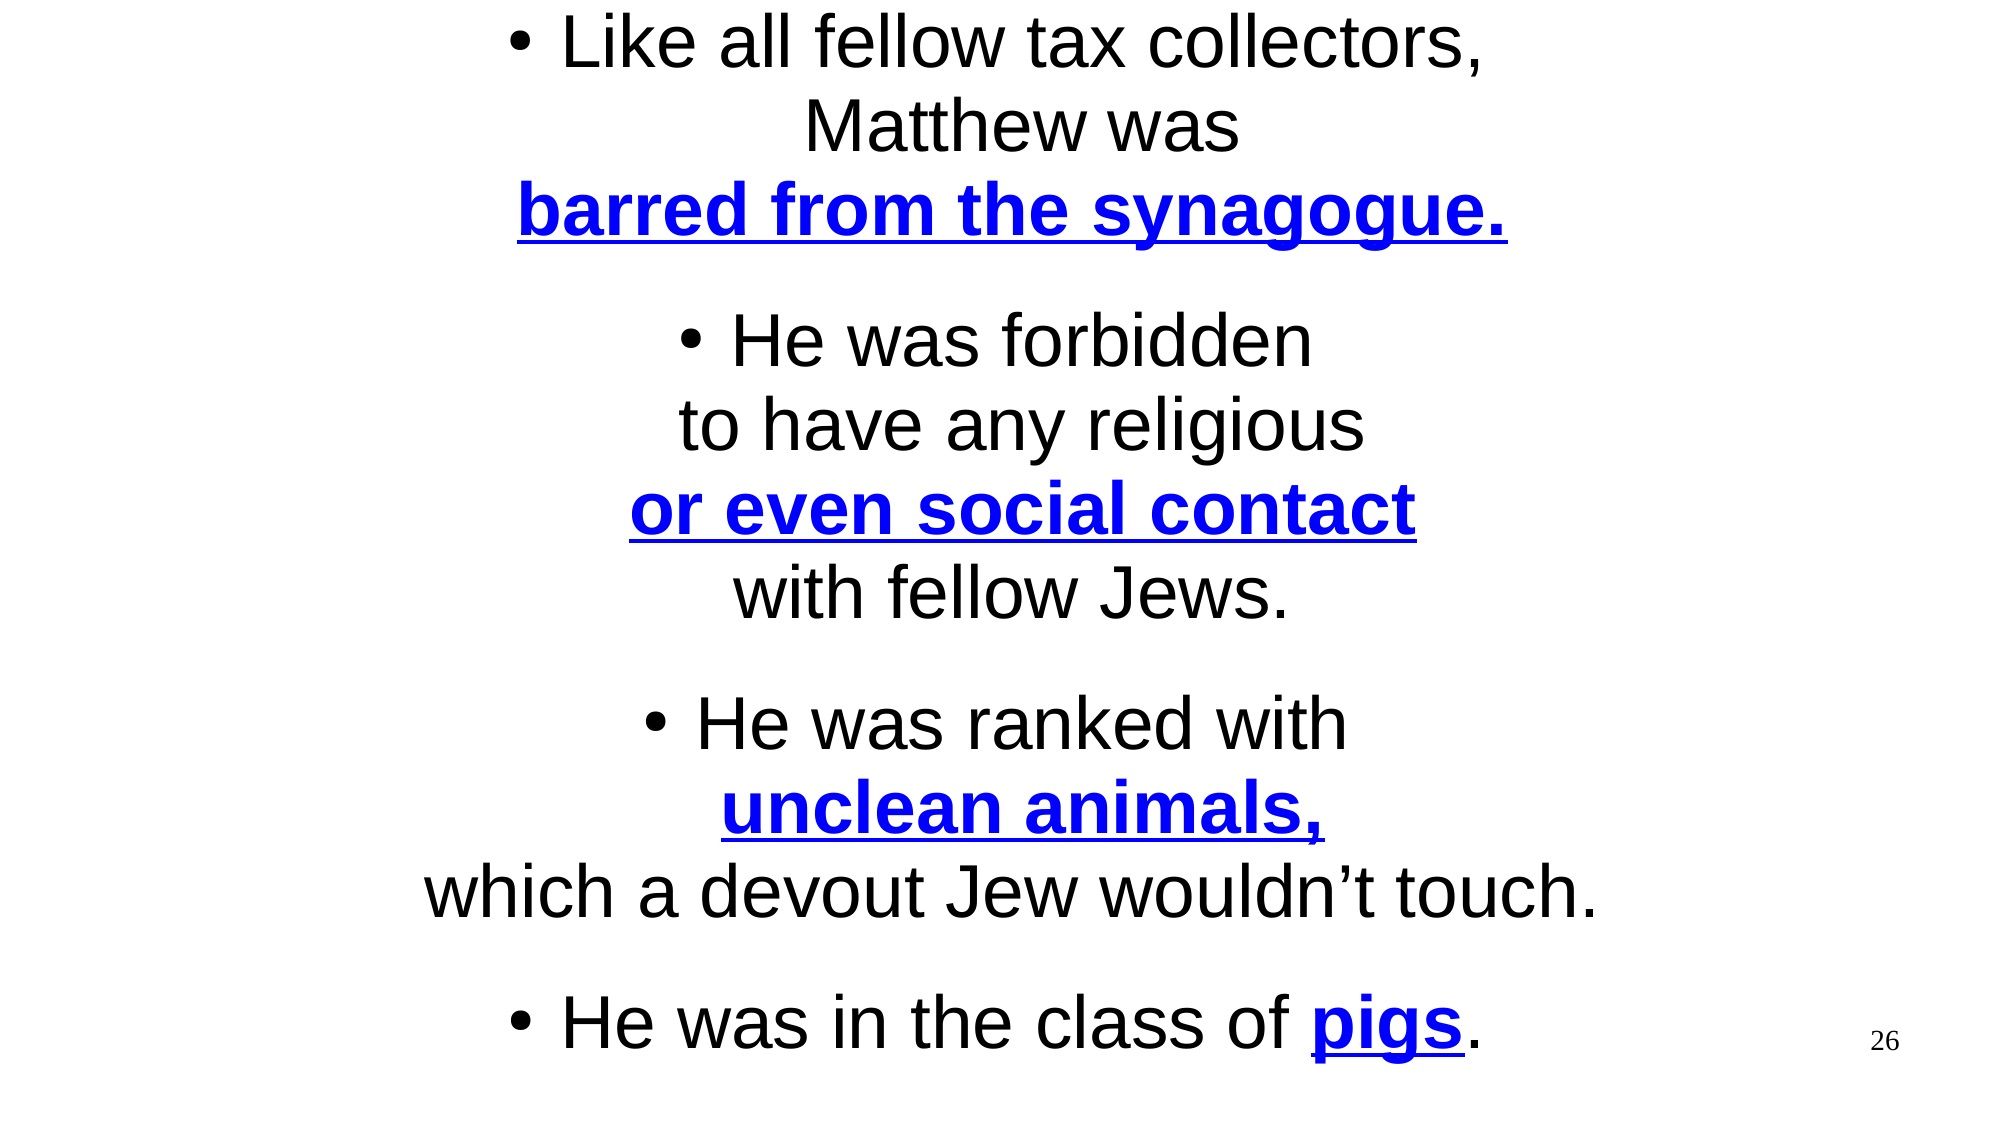

# Like all fellow tax collectors, Matthew was barred from the synagogue.
He was forbidden
to have any religious
or even social contact
with fellow Jews.
He was ranked with
unclean animals,
which a devout Jew wouldn’t touch.
He was in the class of pigs.
26